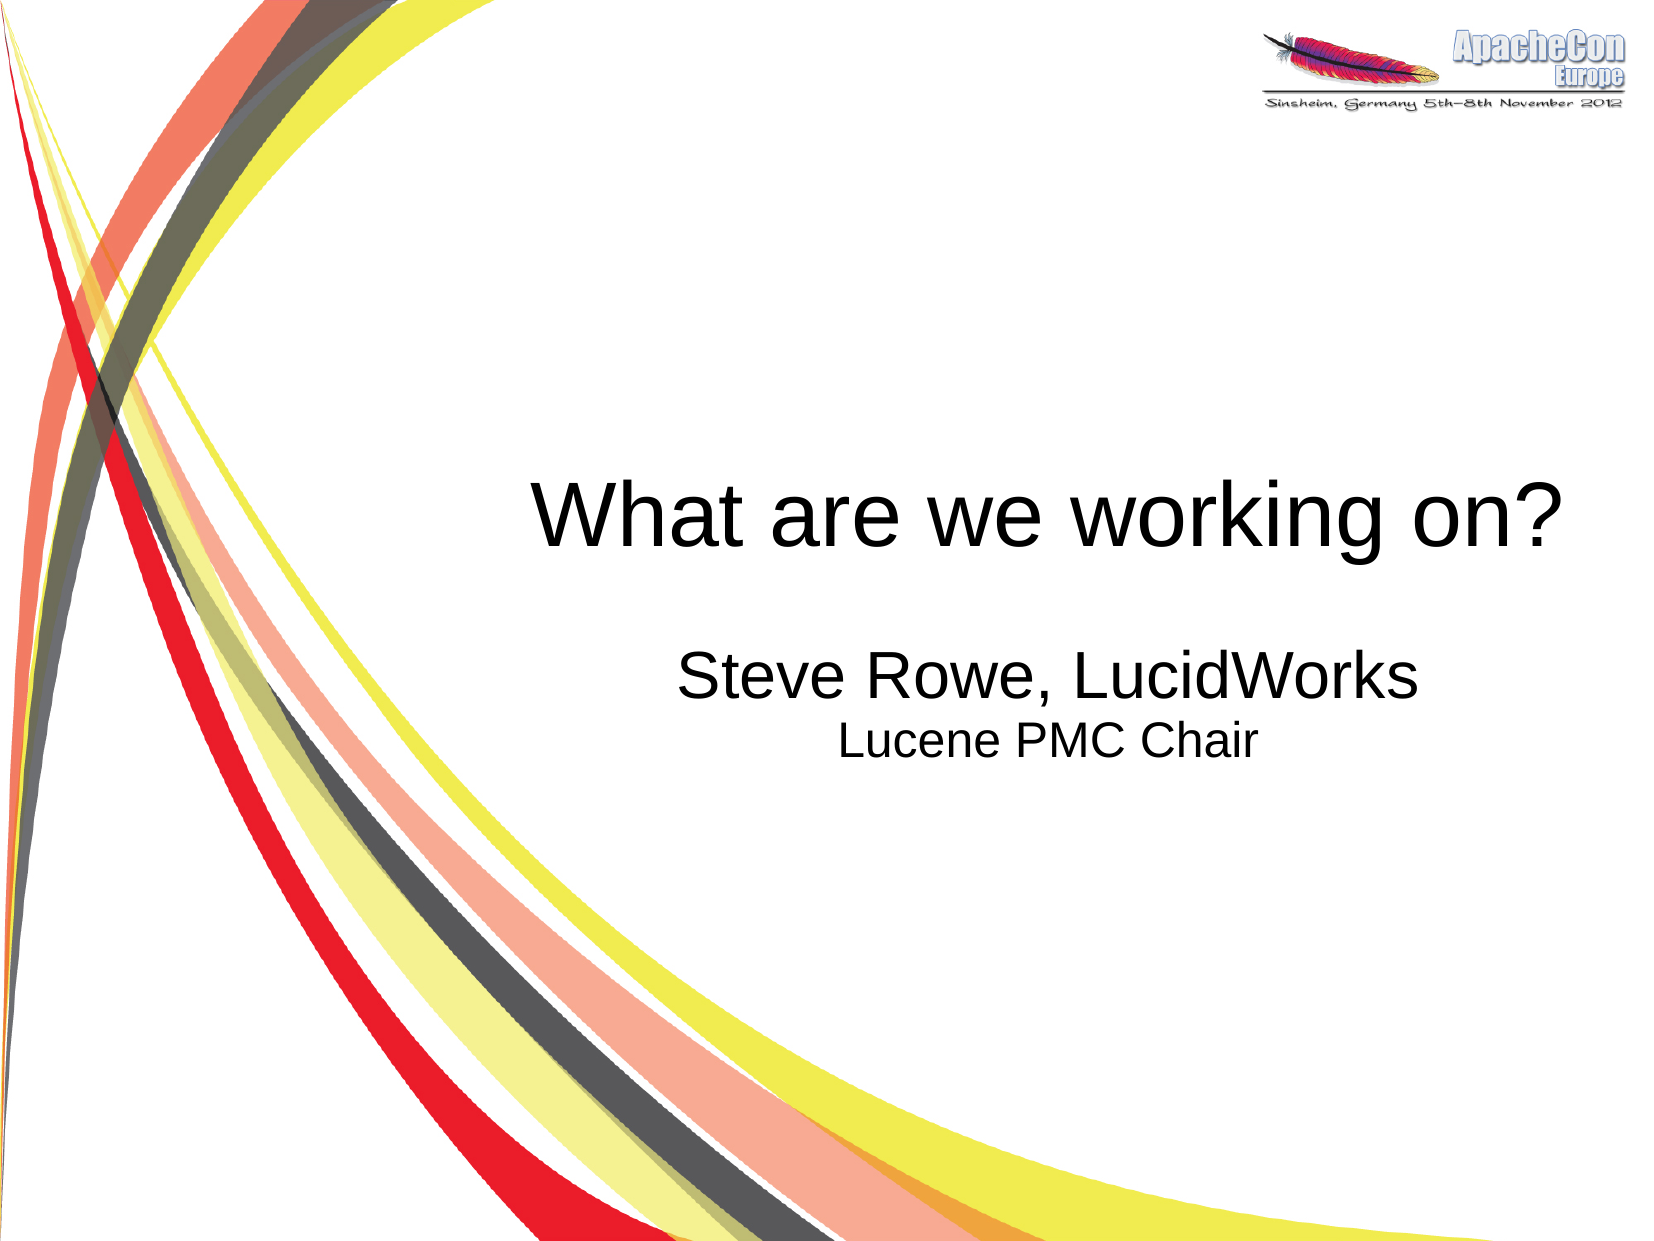

# What are we working on?
Steve Rowe, LucidWorks
Lucene PMC Chair